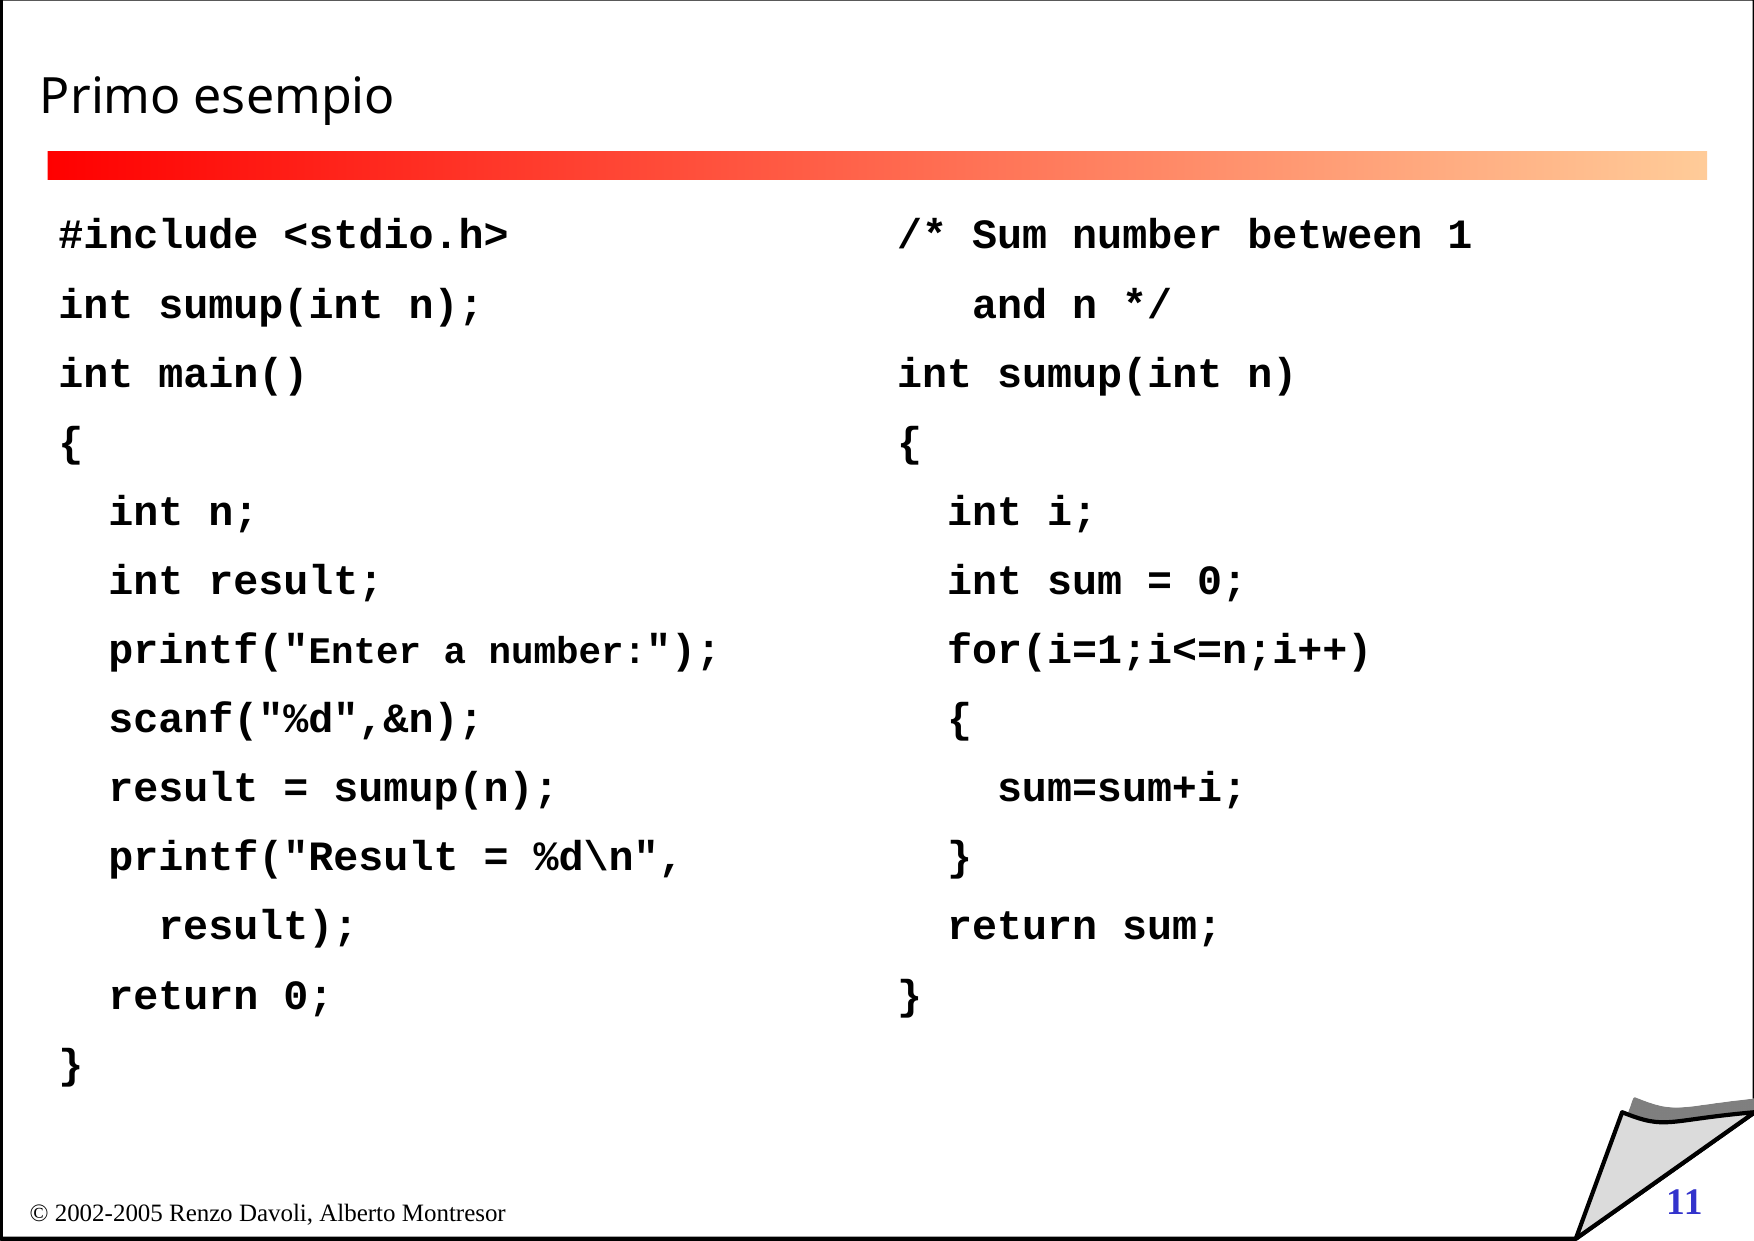

# Primo esempio
#include <stdio.h>
int sumup(int n);
int main()
{
 int n;
 int result;
 printf("Enter a number:");
 scanf("%d",&n);
 result = sumup(n);
 printf("Result = %d\n",
 result);
 return 0;
}
/* Sum number between 1
 and n */
int sumup(int n)
{
 int i;
 int sum = 0;
 for(i=1;i<=n;i++)
 {
 sum=sum+i;
 }
 return sum;
}